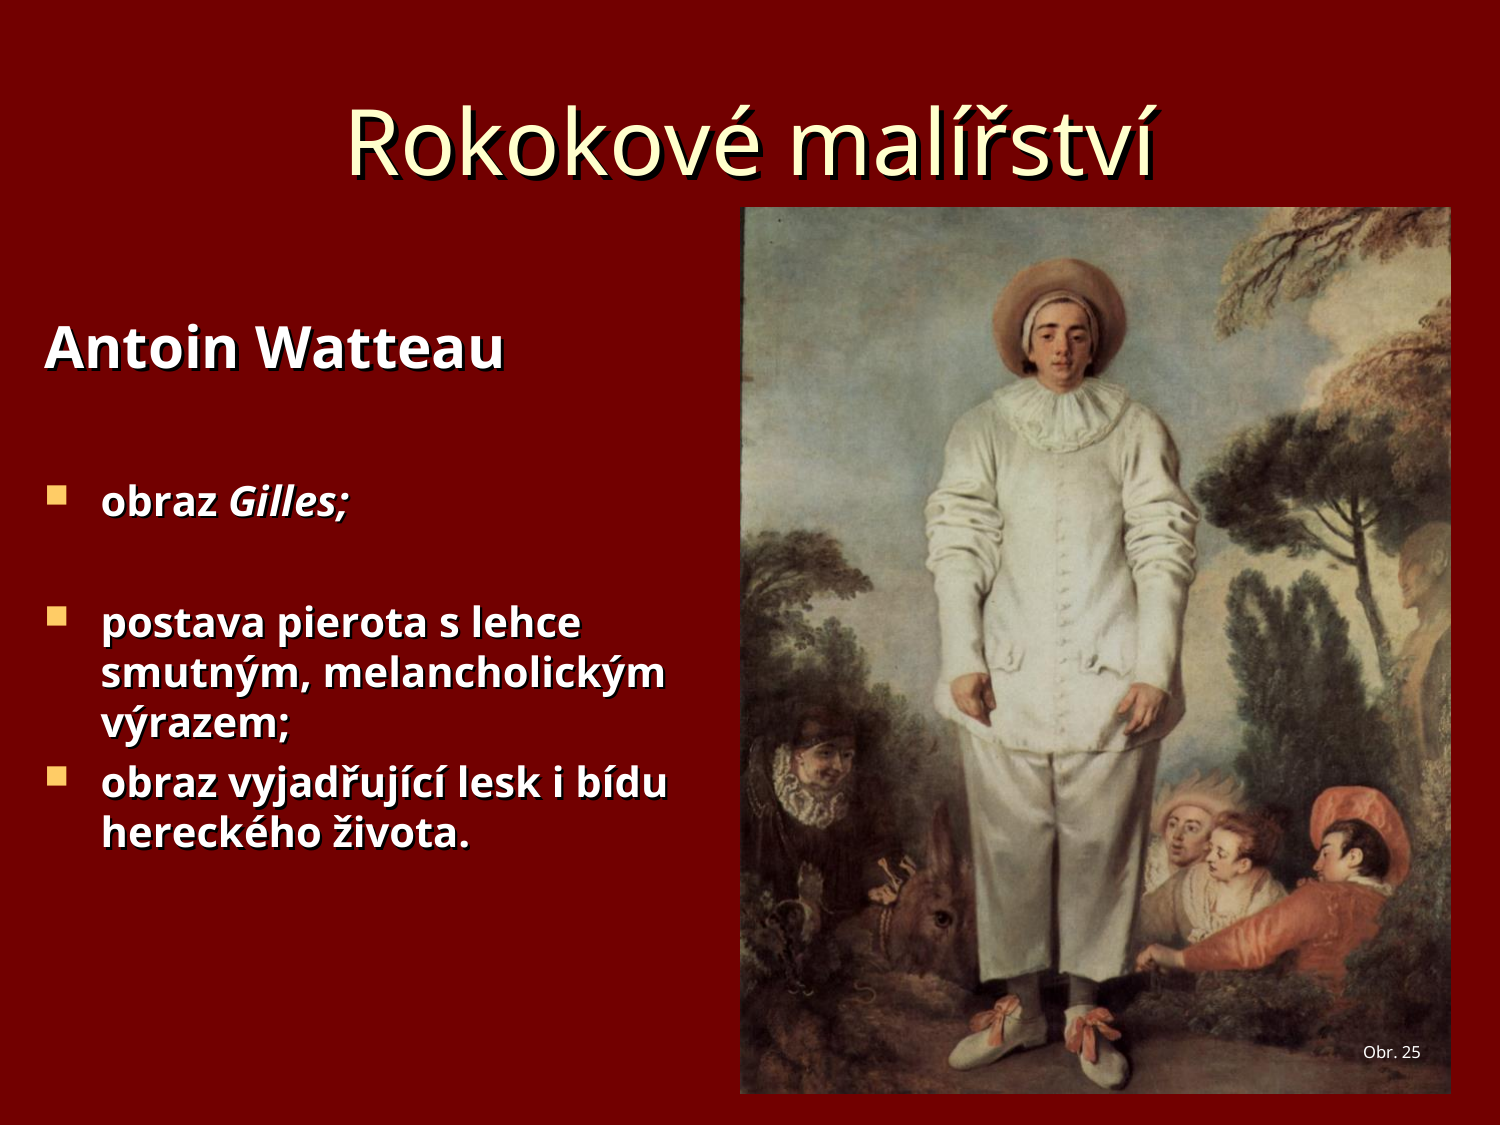

# Rokokové malířství
Antoin Watteau
obraz Gilles;
postava pierota s lehce smutným, melancholickým výrazem;
obraz vyjadřující lesk i bídu hereckého života.
Obr. 25